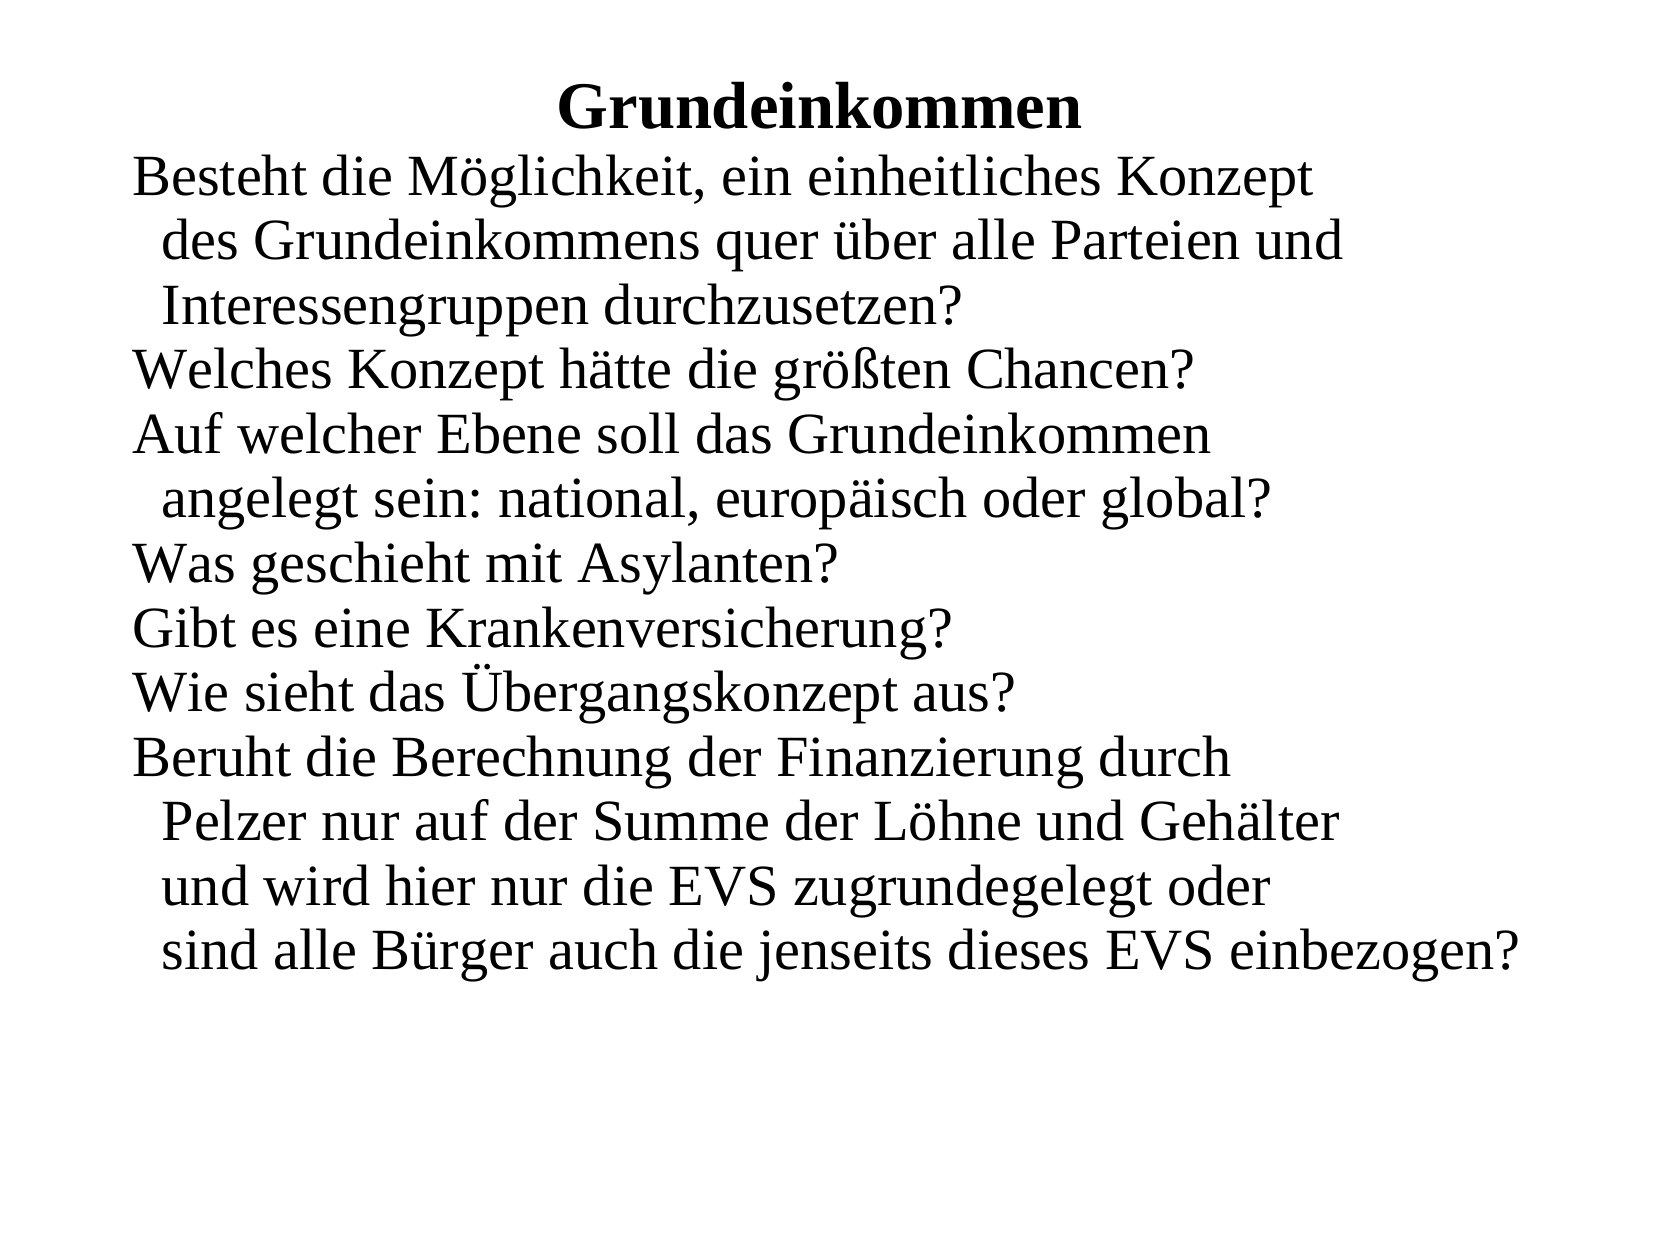

Grundeinkommen
 Besteht die Möglichkeit, ein einheitliches Konzept
 des Grundeinkommens quer über alle Parteien und
 Interessengruppen durchzusetzen?
 Welches Konzept hätte die größten Chancen?
 Auf welcher Ebene soll das Grundeinkommen
 angelegt sein: national, europäisch oder global?
 Was geschieht mit Asylanten?
 Gibt es eine Krankenversicherung?
 Wie sieht das Übergangskonzept aus?
 Beruht die Berechnung der Finanzierung durch
 Pelzer nur auf der Summe der Löhne und Gehälter
 und wird hier nur die EVS zugrundegelegt oder
 sind alle Bürger auch die jenseits dieses EVS einbezogen?